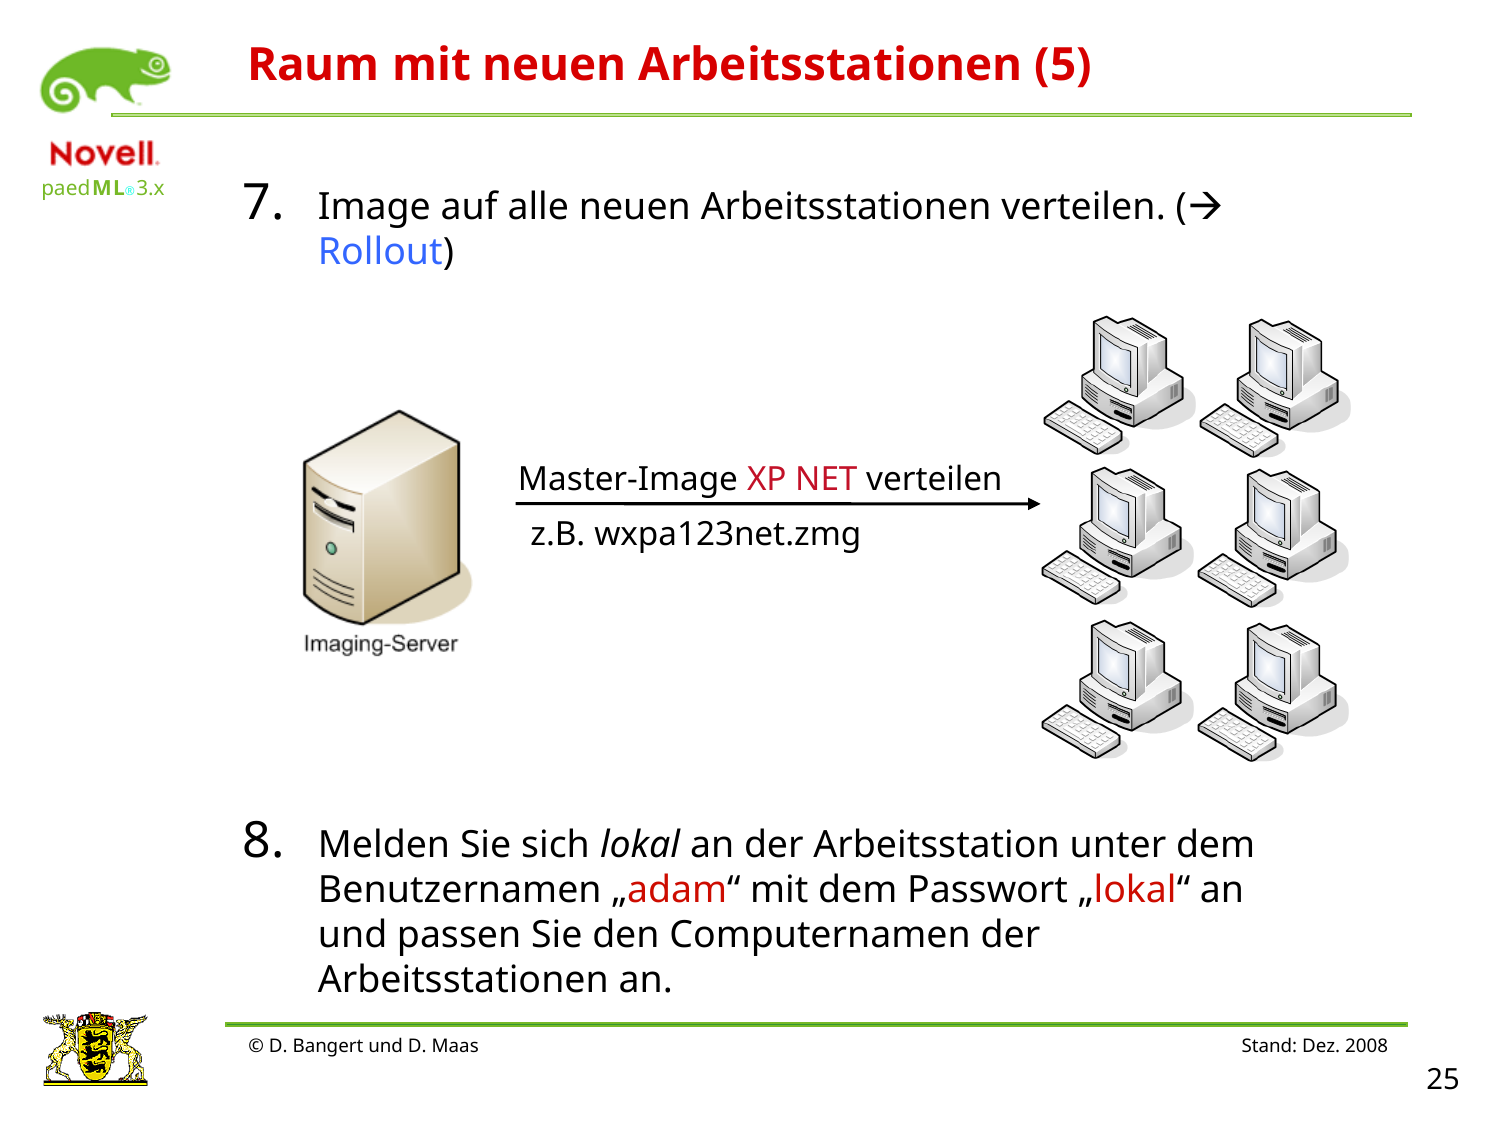

# Raum mit neuen Arbeitsstationen (5)‏
7.
Image auf alle neuen Arbeitsstationen verteilen. ( Rollout)‏
Master-Image XP NET verteilen
z.B. wxpa123net.zmg
8.
Melden Sie sich lokal an der Arbeitsstation unter dem Benutzernamen „adam“ mit dem Passwort „lokal“ an und passen Sie den Computernamen der Arbeitsstationen an.
© D. Bangert und D. Maas
Dez. 2008
25